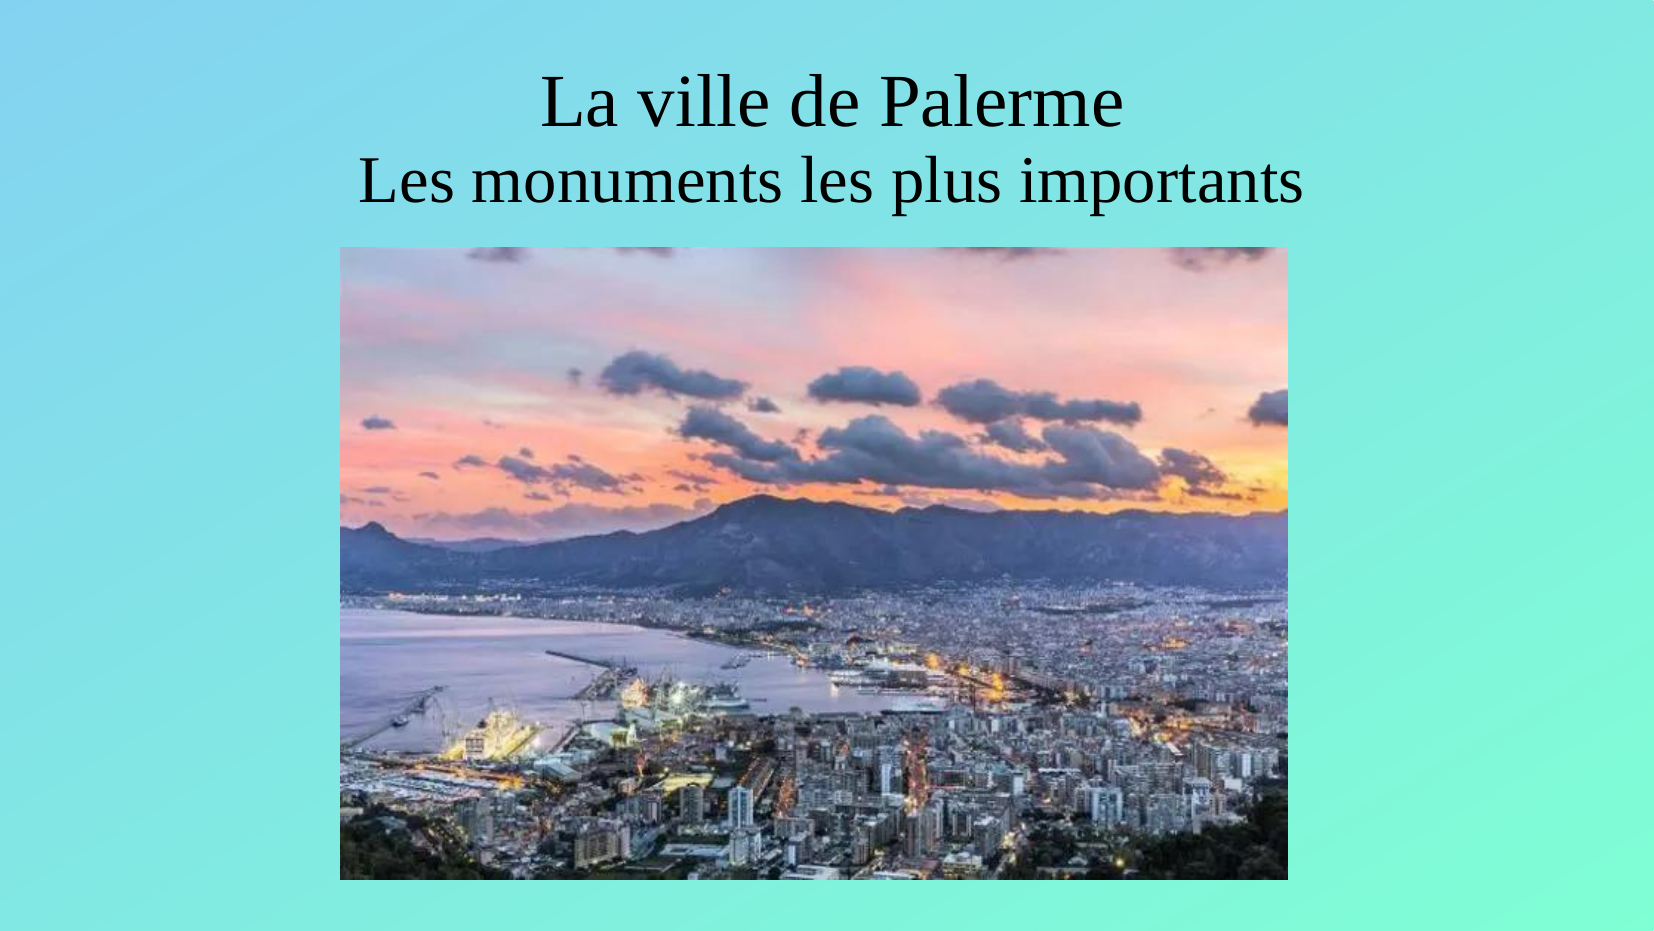

# La ville de Palerme Les monuments les plus importants